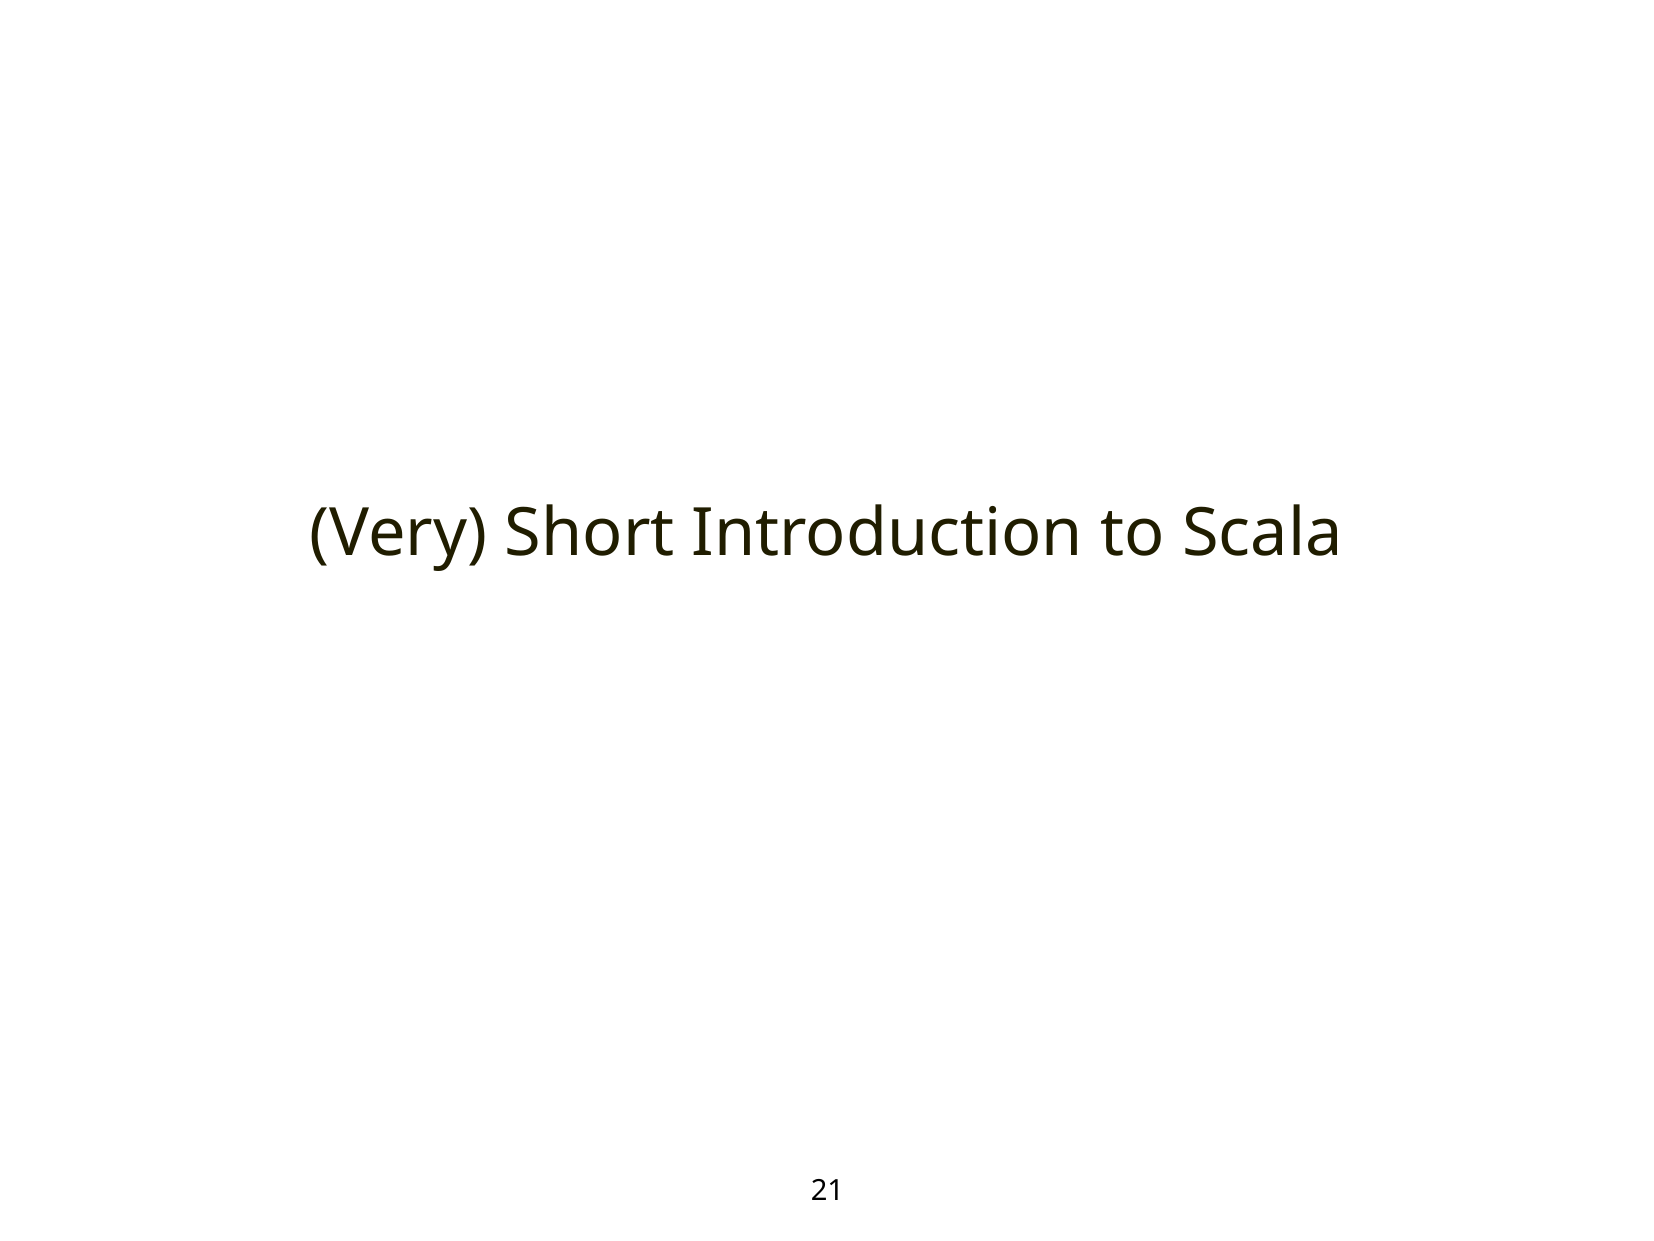

# (Very) Short Introduction to Scala
21